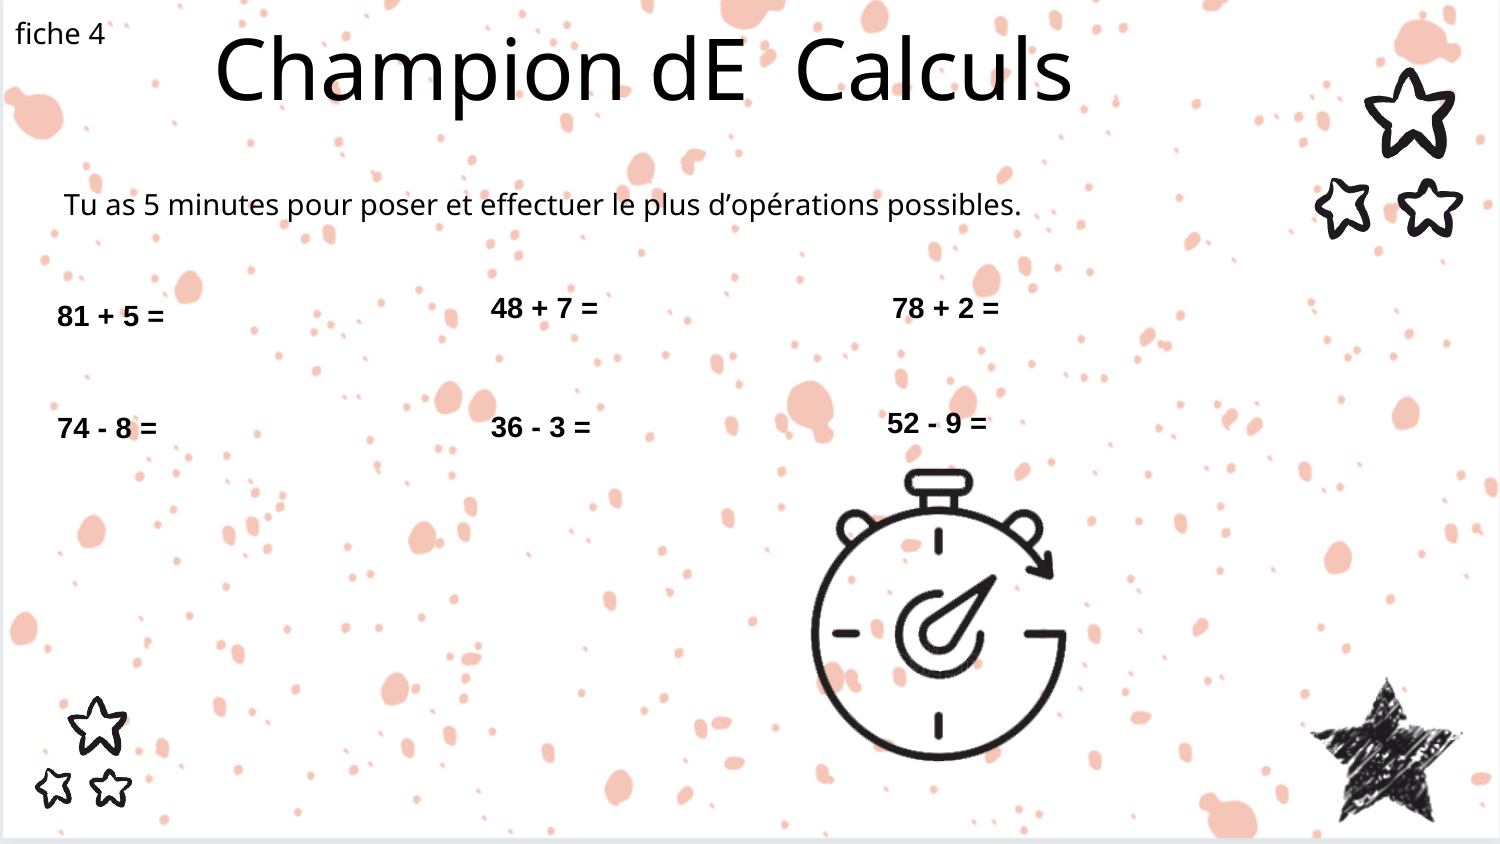

fiche 4
Champion dE Calculs
Tu as 5 minutes pour poser et effectuer le plus d’opérations possibles.
48 + 7 =
78 + 2 =
81 + 5 =
52 - 9 =
36 - 3 =
74 - 8 =